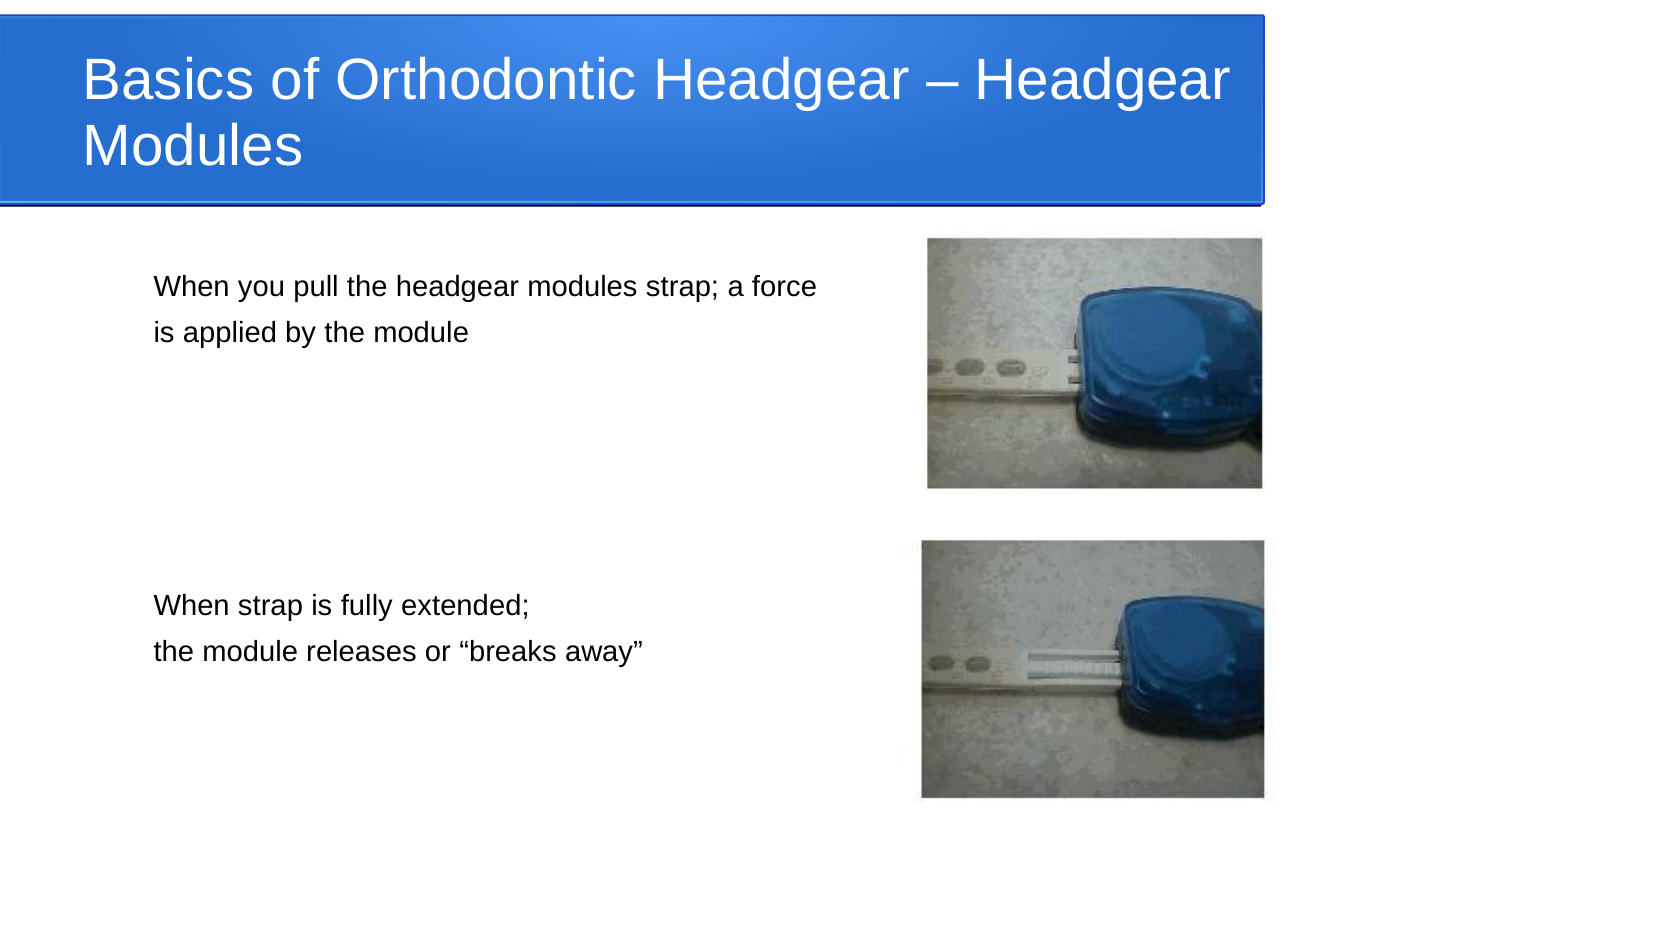

# Basics of Orthodontic Headgear – Headgear Modules
When you pull the headgear modules strap; a force
is applied by the module
When strap is fully extended;
the module releases or “breaks away”